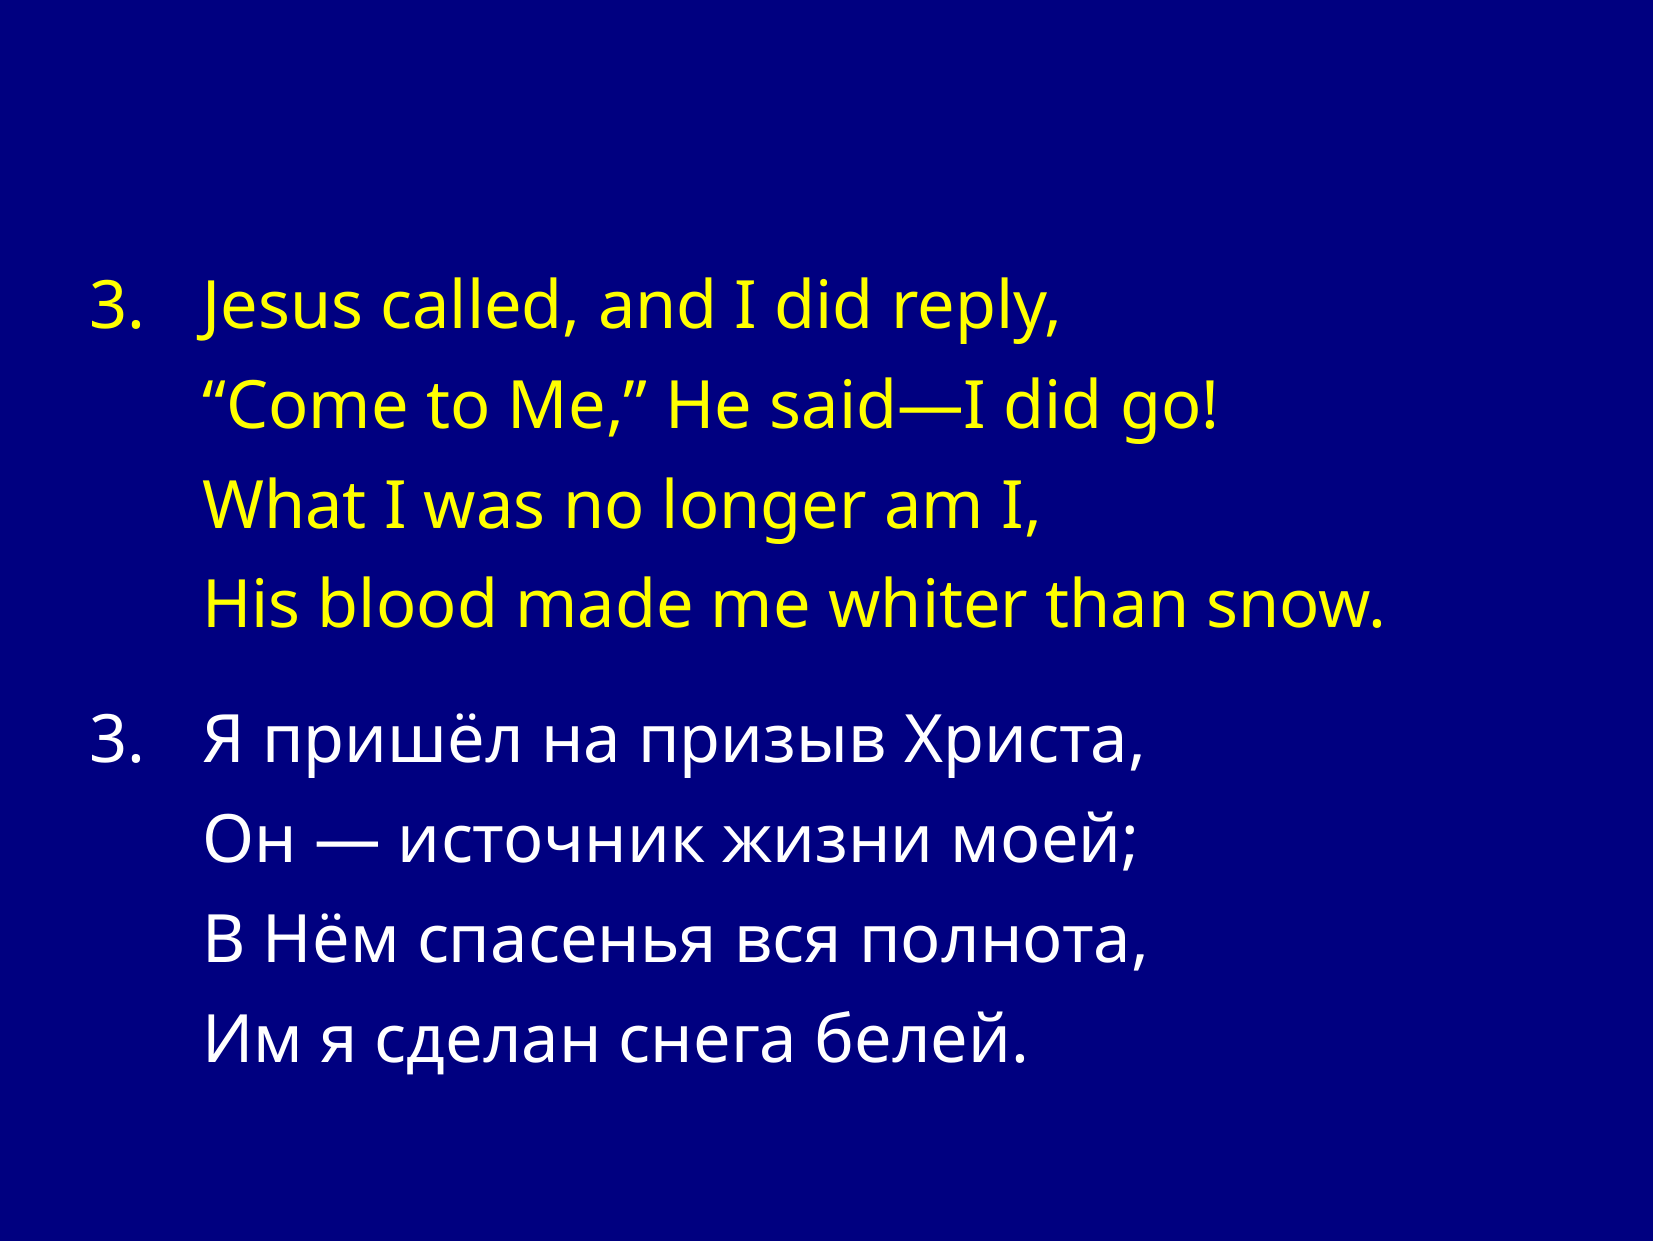

3.	Jesus called, and I did reply,
	“Come to Me,” He said—I did go!
	What I was no longer am I,
	His blood made me whiter than snow.
3.	Я пришёл на призыв Христа,
	Он — источник жизни моей;
	В Нём спасенья вся полнота,
	Им я сделан снега белей.